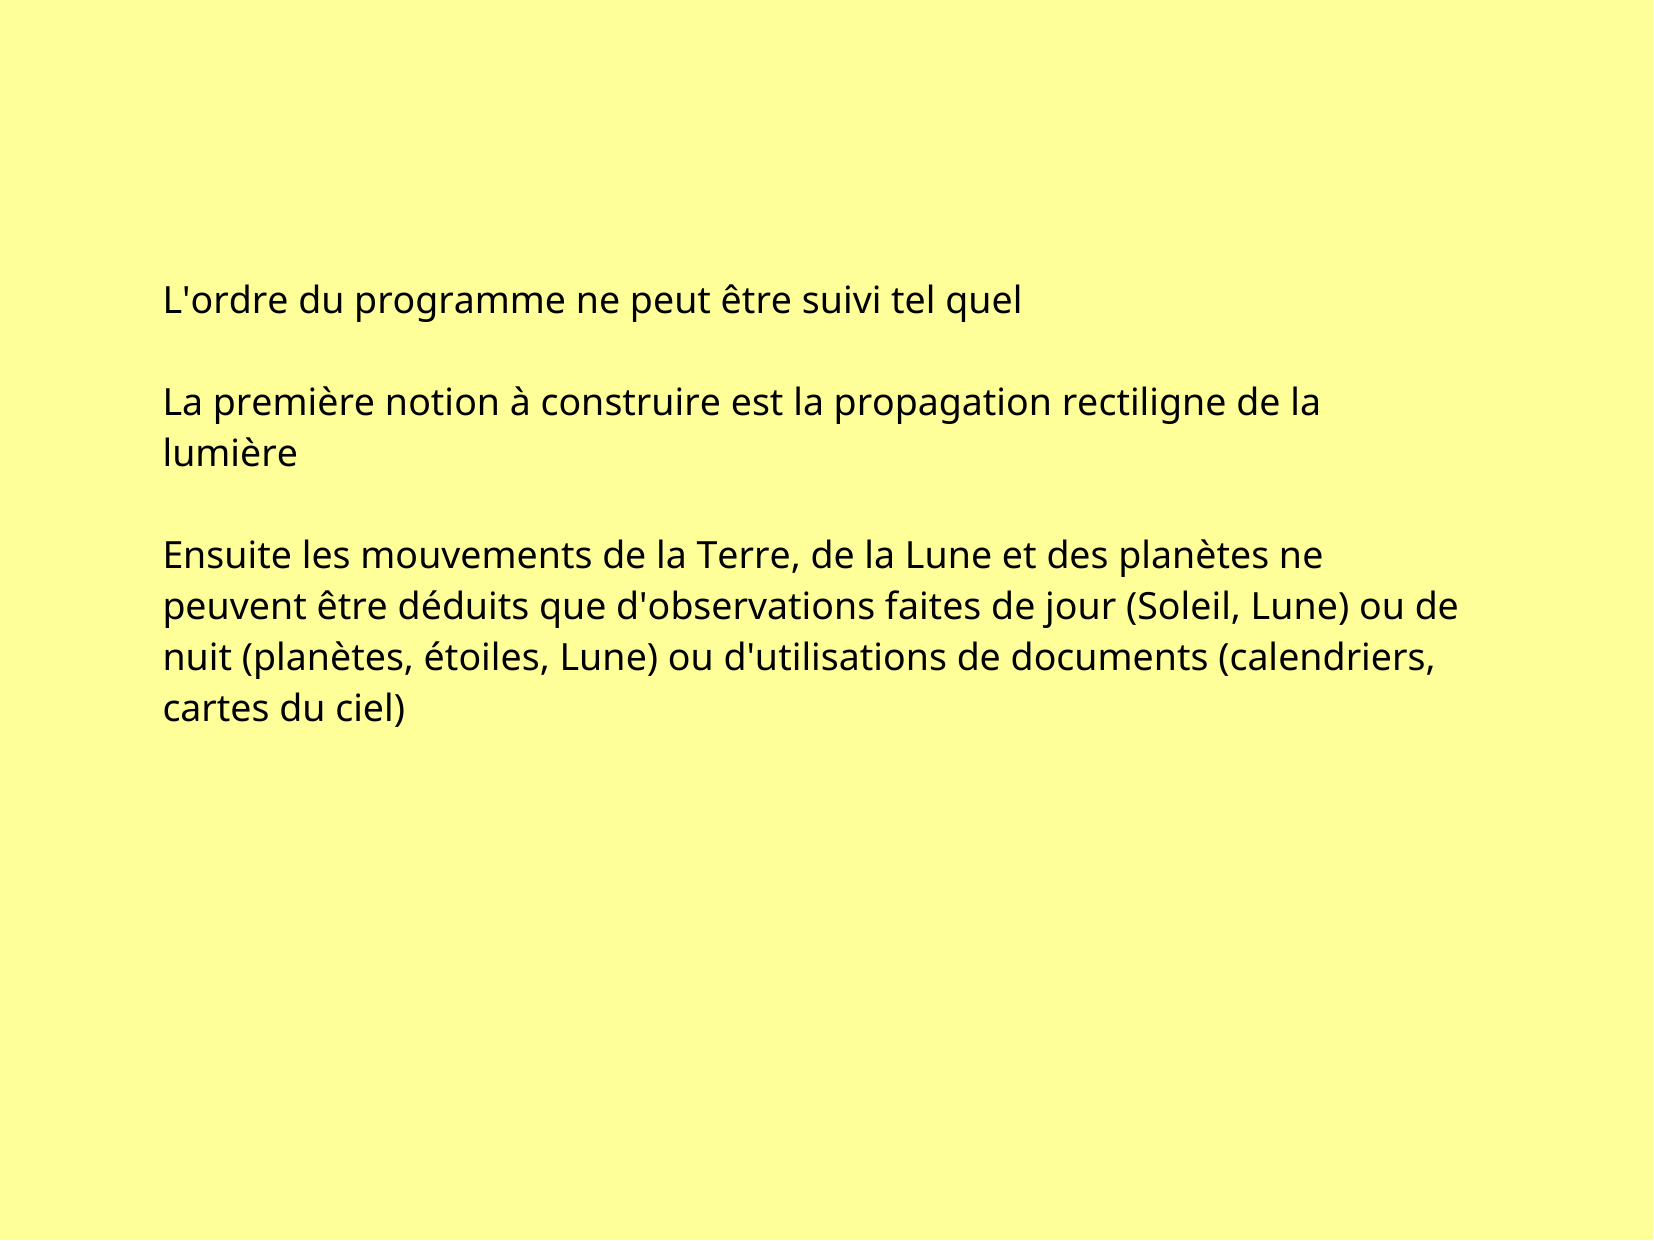

L'ordre du programme ne peut être suivi tel quel
La première notion à construire est la propagation rectiligne de la lumière
Ensuite les mouvements de la Terre, de la Lune et des planètes ne peuvent être déduits que d'observations faites de jour (Soleil, Lune) ou de nuit (planètes, étoiles, Lune) ou d'utilisations de documents (calendriers, cartes du ciel)